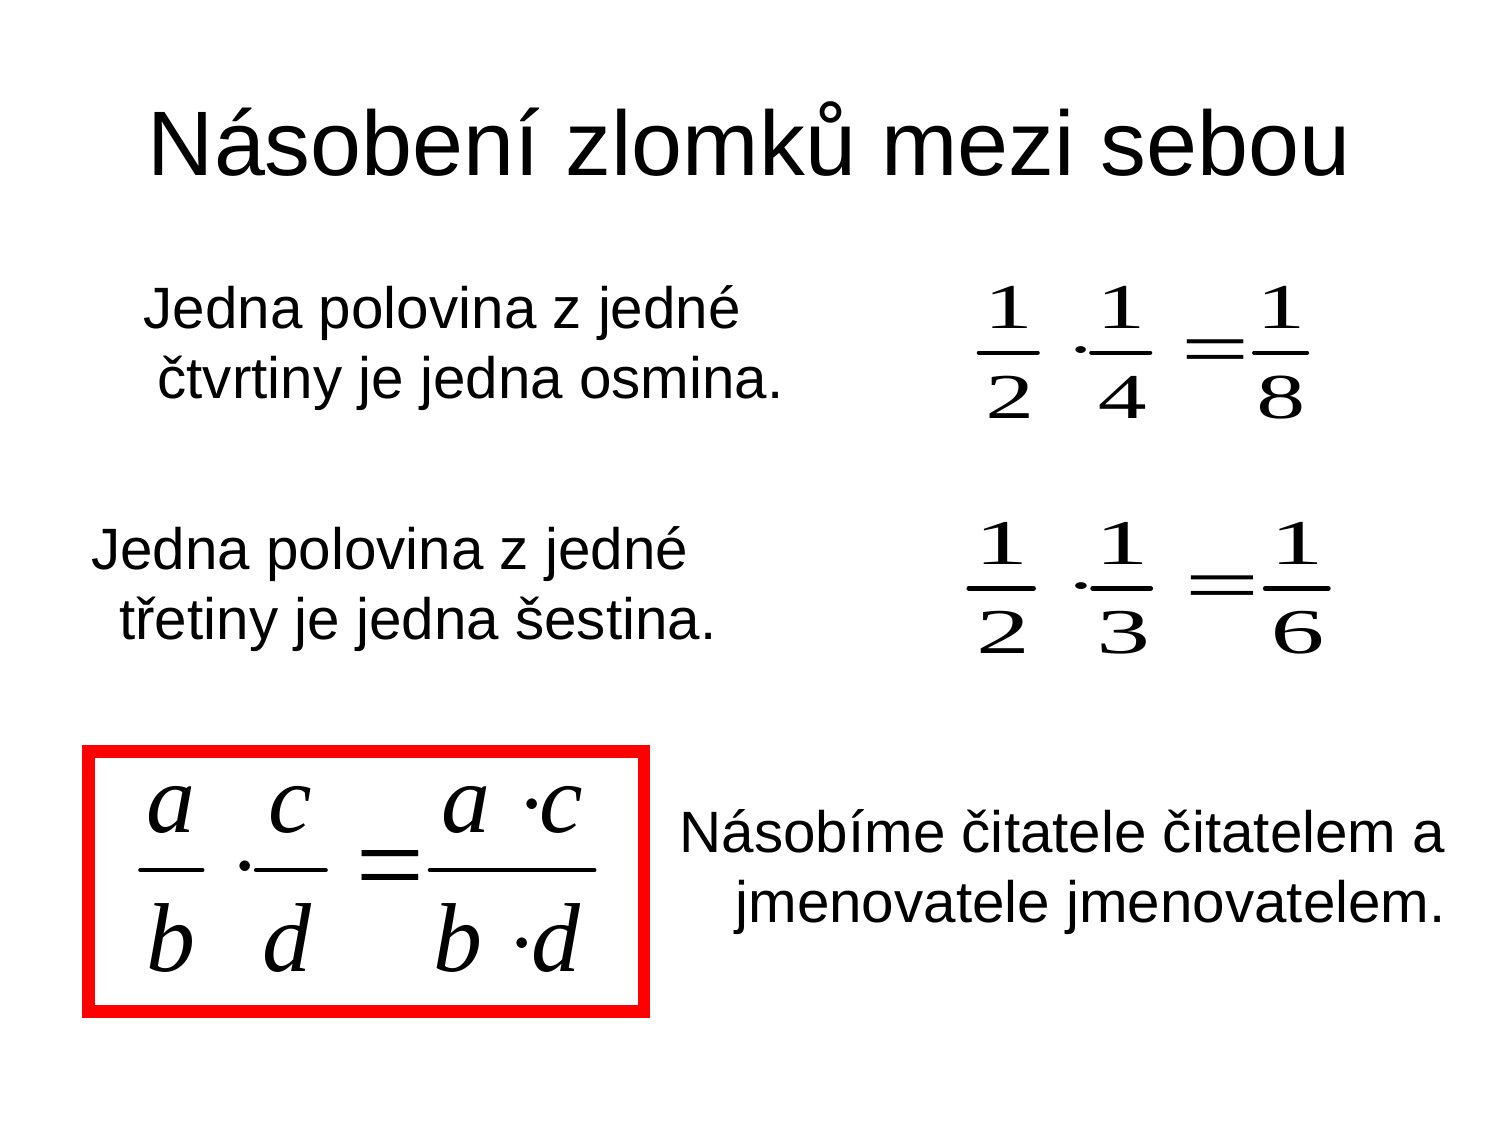

# Násobení zlomků mezi sebou
Jedna polovina z jedné čtvrtiny je jedna osmina.
Jedna polovina z jedné třetiny je jedna šestina.
Násobíme čitatele čitatelem a jmenovatele jmenovatelem.